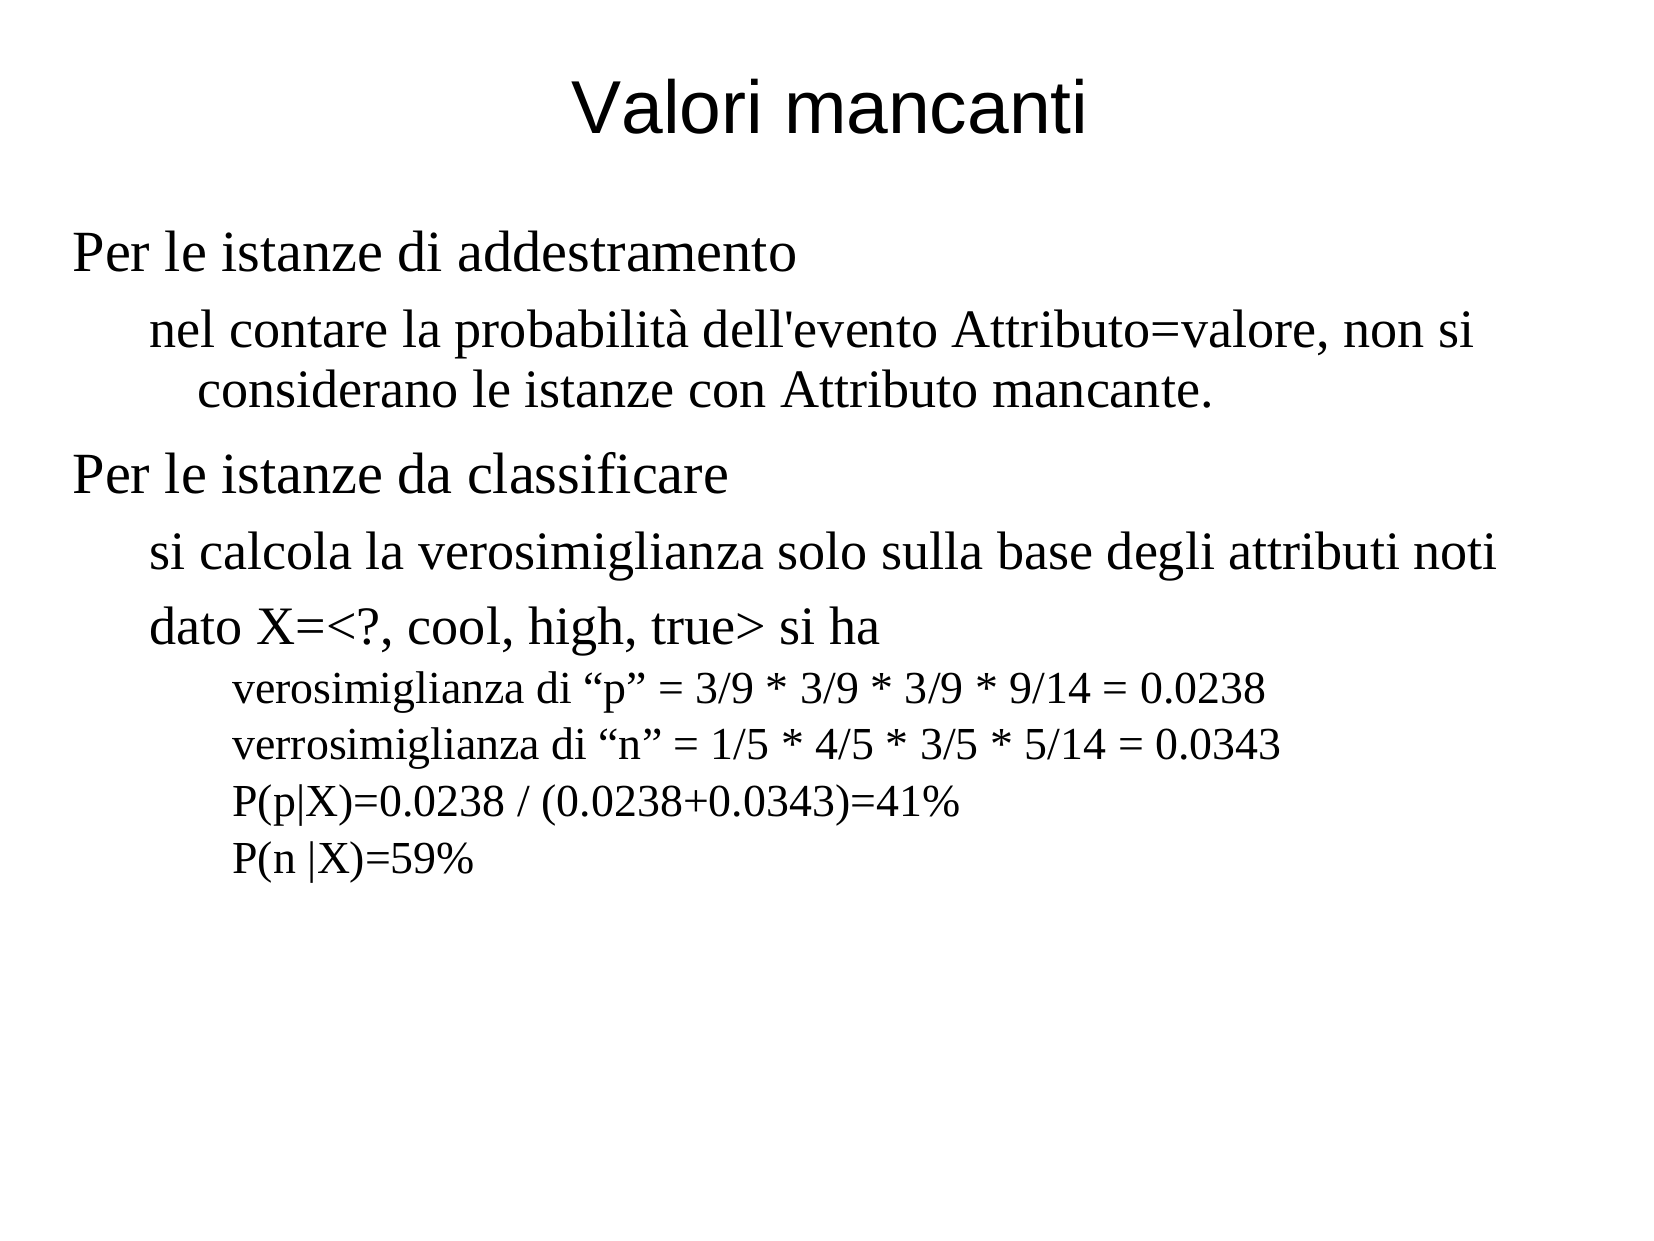

# Valori mancanti
Per le istanze di addestramento
nel contare la probabilità dell'evento Attributo=valore, non si considerano le istanze con Attributo mancante.
Per le istanze da classificare
si calcola la verosimiglianza solo sulla base degli attributi noti
dato X=<?, cool, high, true> si ha
verosimiglianza di “p” = 3/9 * 3/9 * 3/9 * 9/14 = 0.0238
verrosimiglianza di “n” = 1/5 * 4/5 * 3/5 * 5/14 = 0.0343
P(p|X)=0.0238 / (0.0238+0.0343)=41%
P(n |X)=59%